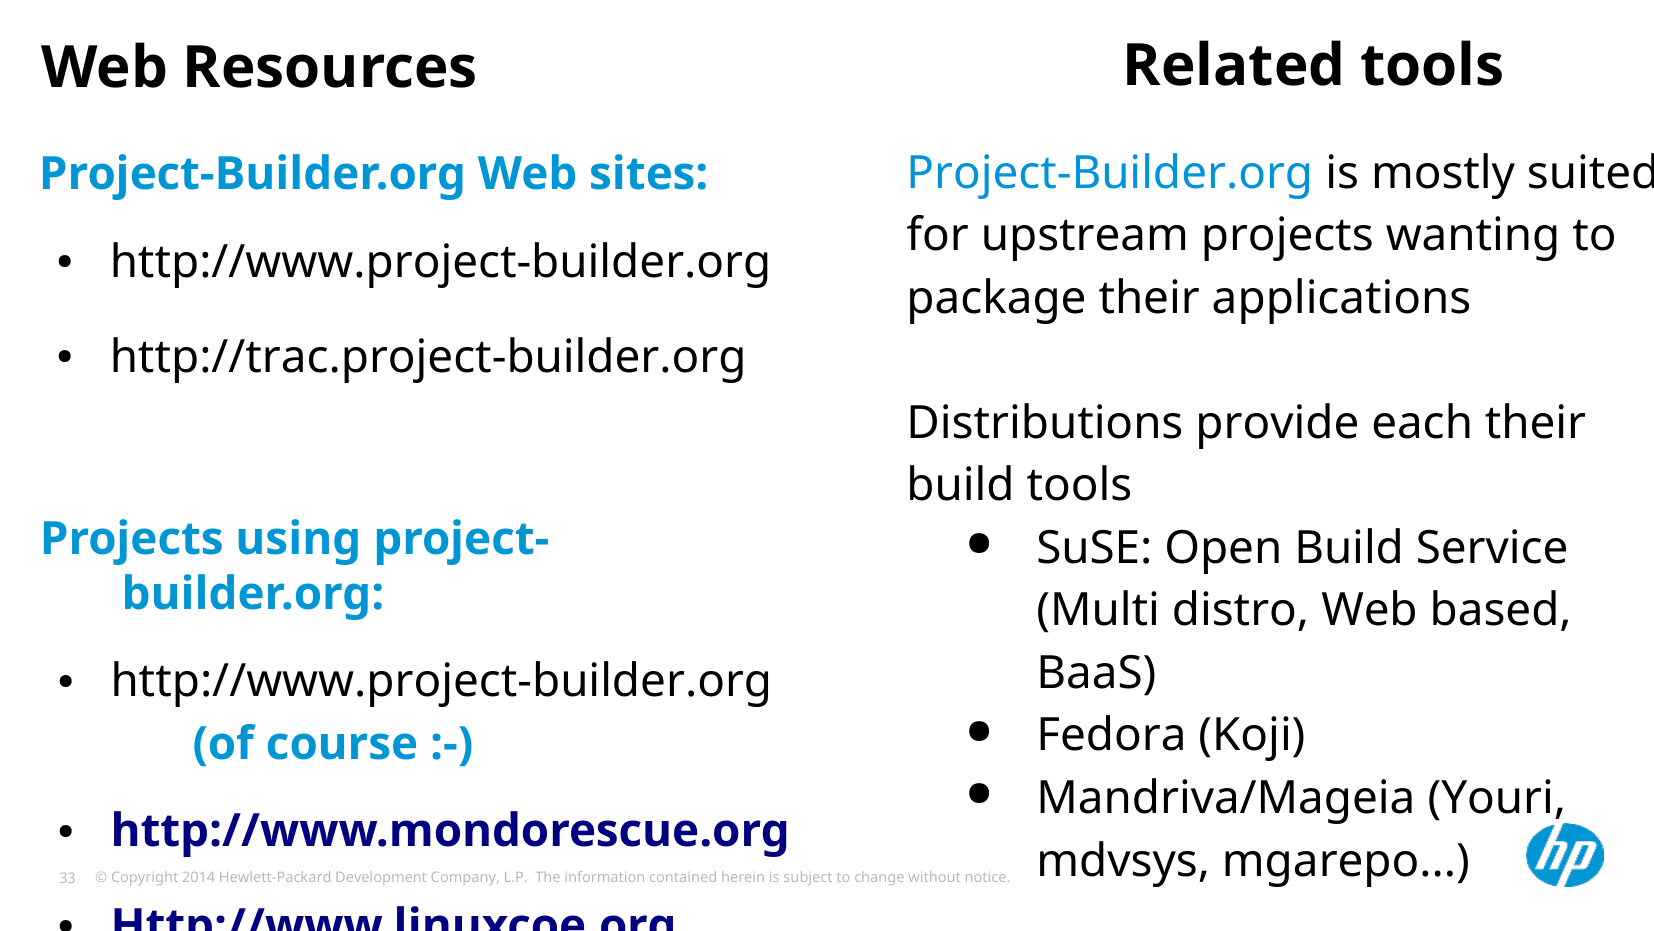

Related tools
Web Resources
Project-Builder.org is mostly suited for upstream projects wanting to package their applications
Distributions provide each their build tools
SuSE: Open Build Service (Multi distro, Web based, BaaS)
Fedora (Koji)
Mandriva/Mageia (Youri, mdvsys, mgarepo...)
Other complementary tools:
Buildbot
Parallel::ForkManager, DBI, DB::SQLite, File::MimeInfo, Mail::Sendmail
# Project-Builder.org Web sites:
http://www.project-builder.org
http://trac.project-builder.org
Projects using project-builder.org:
http://www.project-builder.org (of course :-)
http://www.mondorescue.org
Http://www.linuxcoe.org
http://www.fossology.org